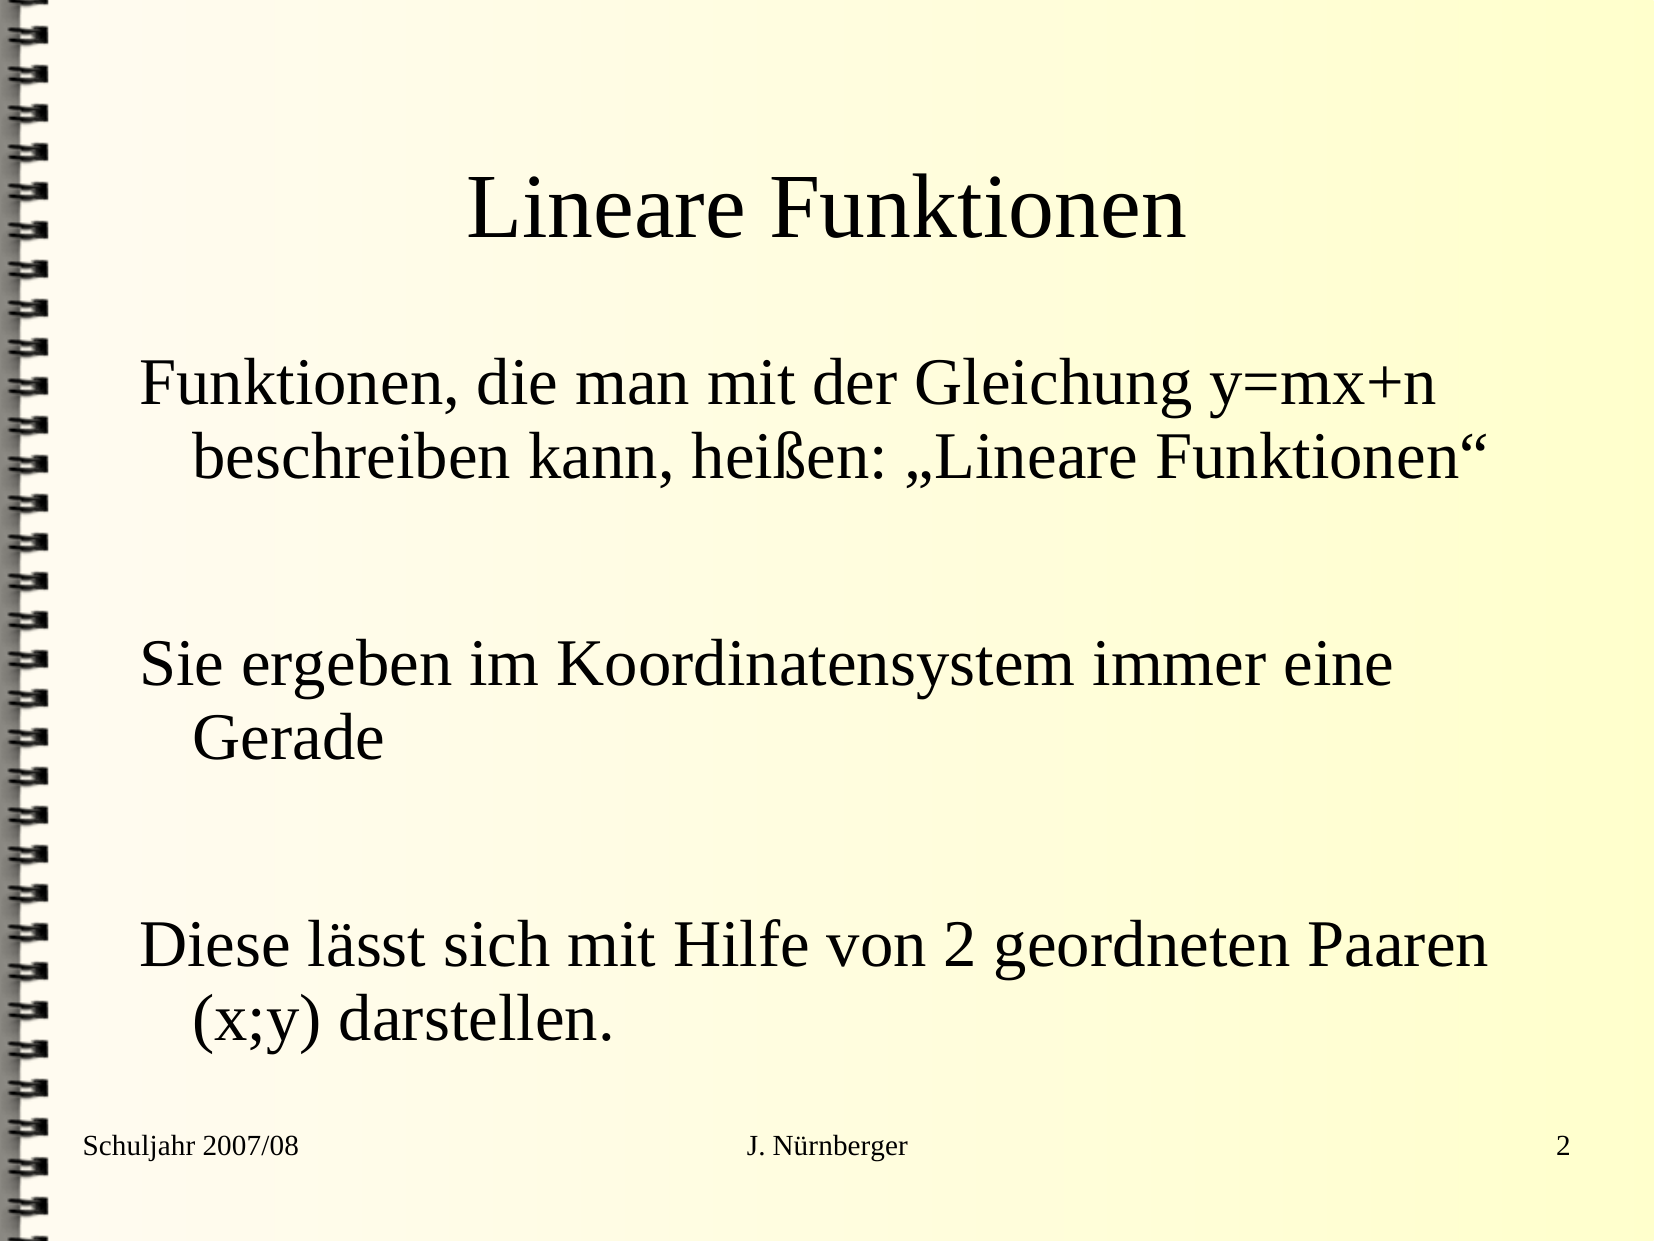

# Lineare Funktionen
Funktionen, die man mit der Gleichung y=mx+n beschreiben kann, heißen: „Lineare Funktionen“
Sie ergeben im Koordinatensystem immer eine Gerade
Diese lässt sich mit Hilfe von 2 geordneten Paaren (x;y) darstellen.
Schuljahr 2007/08
J. Nürnberger
2